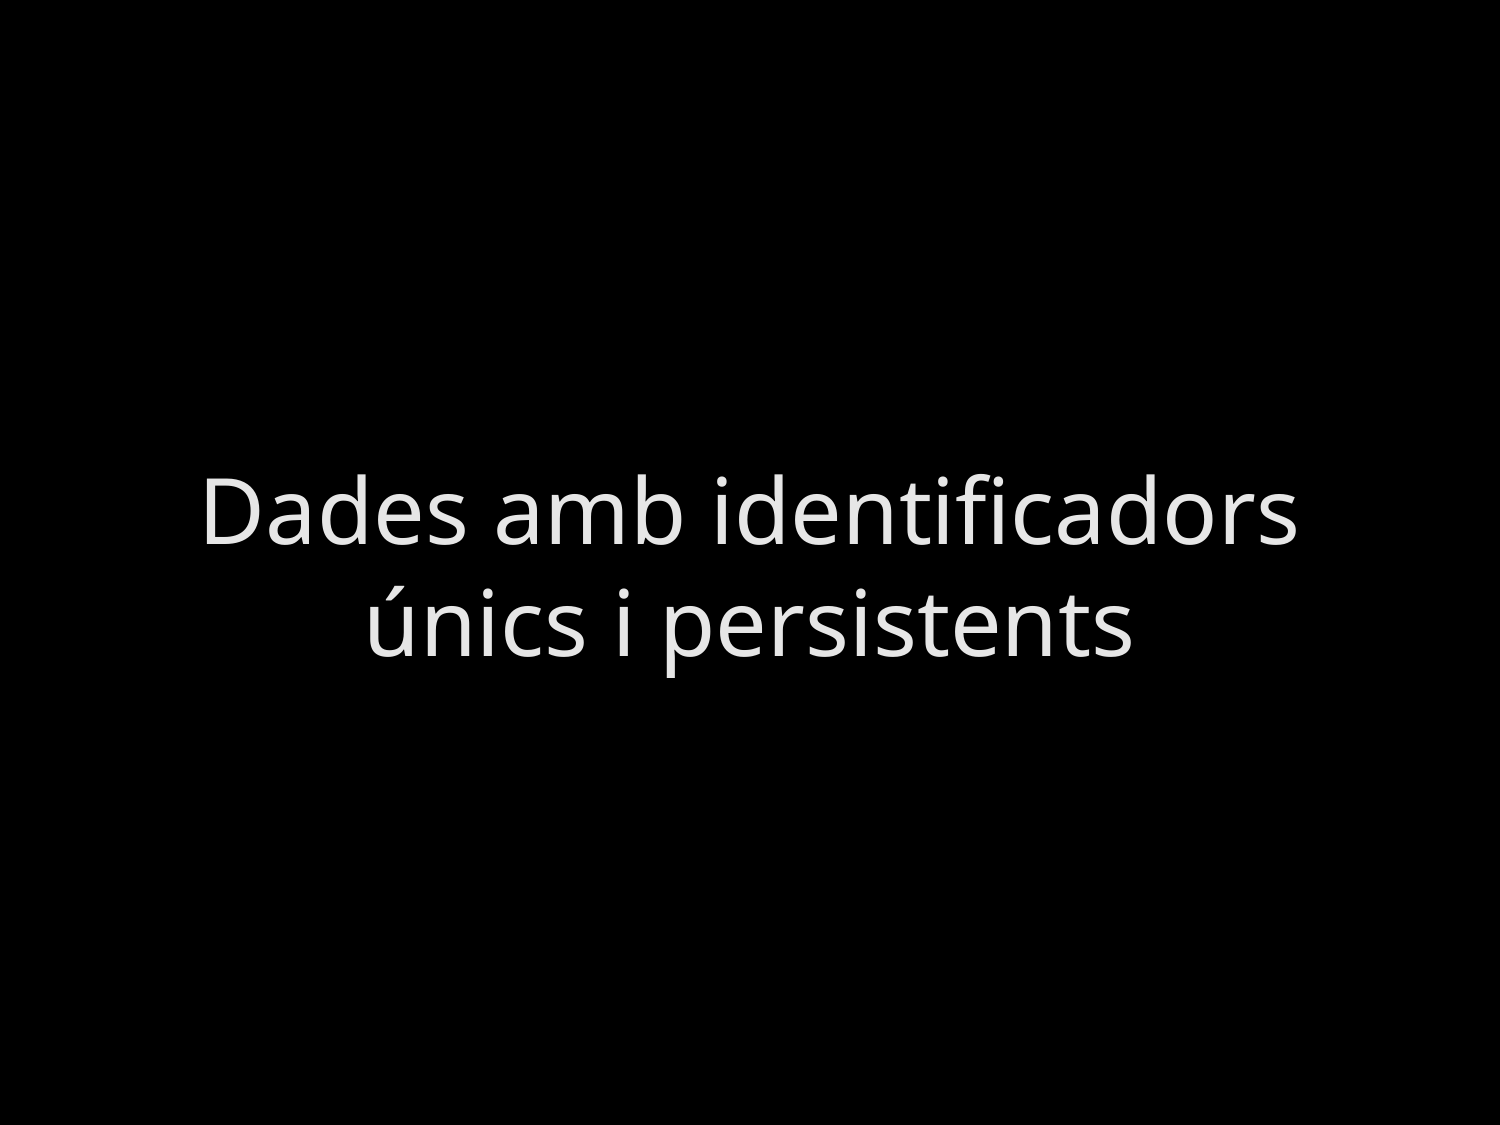

# Dades amb identificadors
únics i persistents